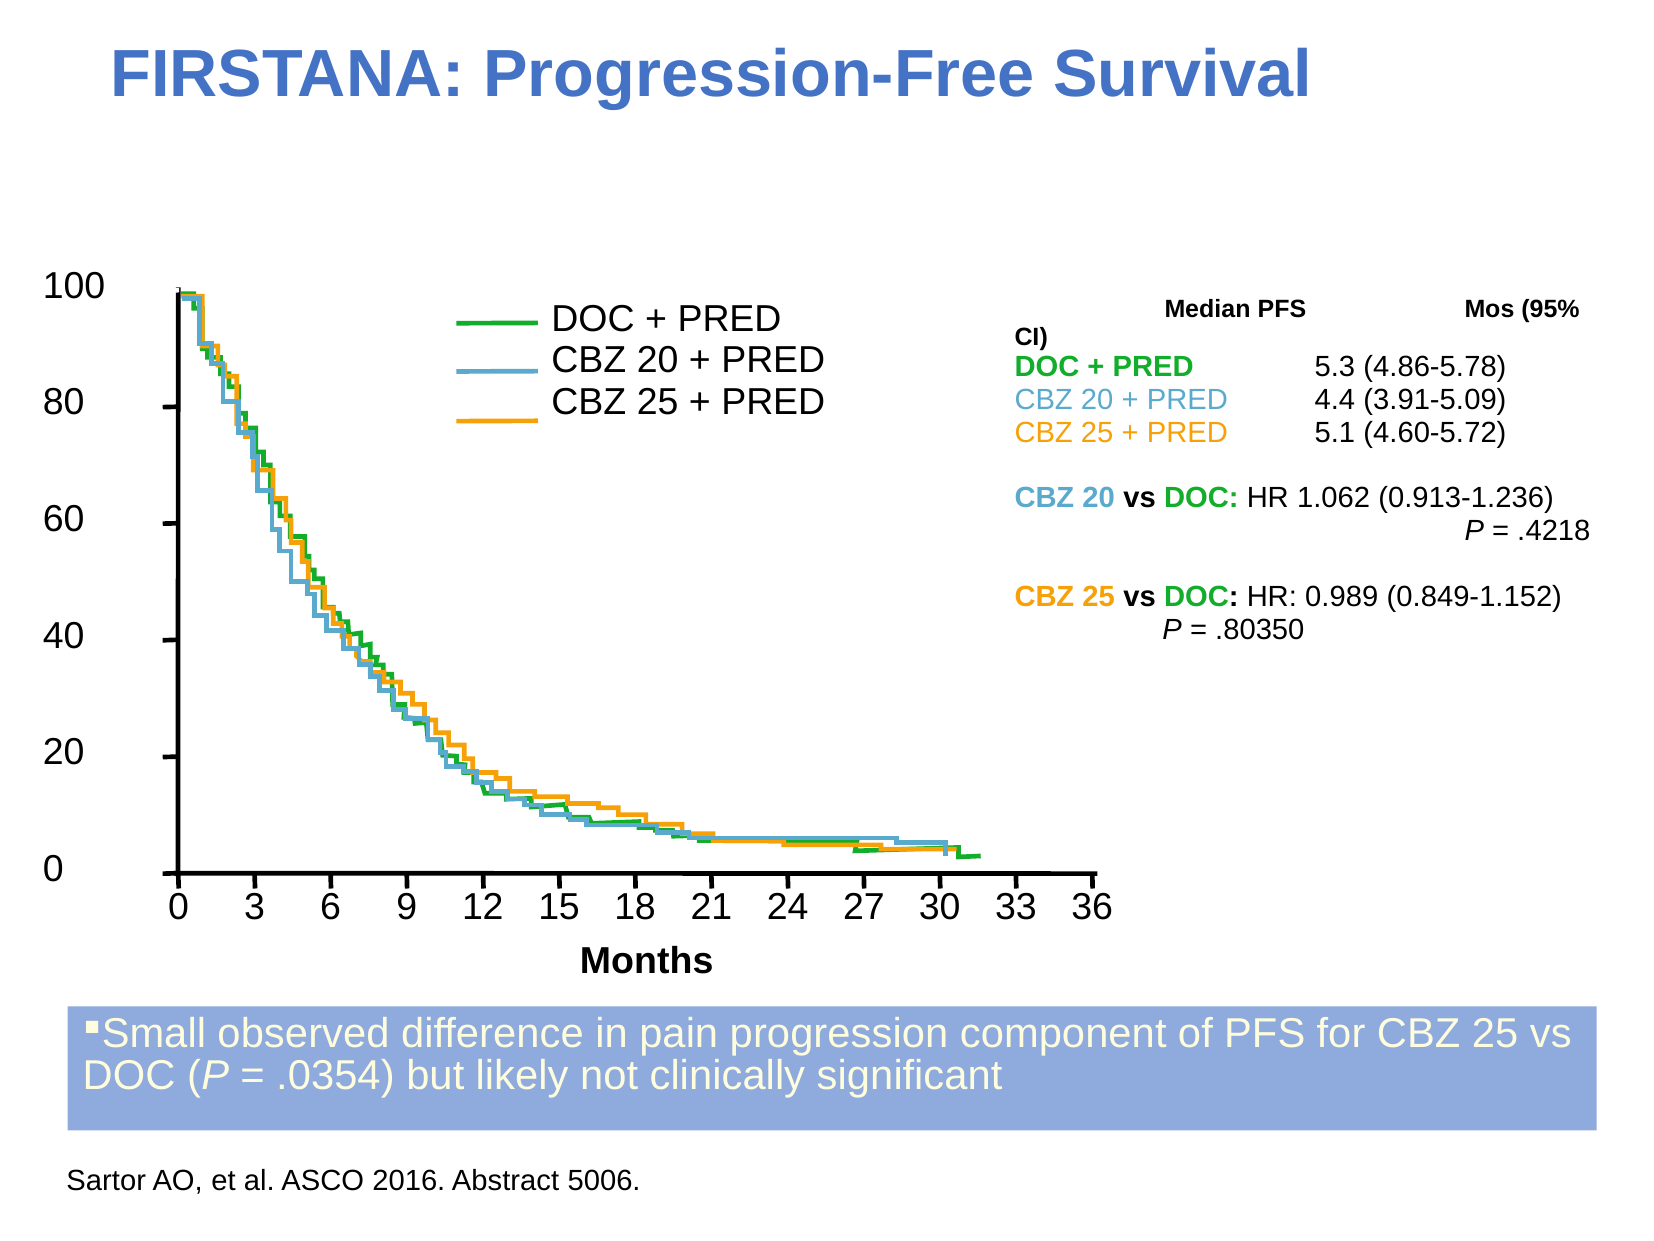

FIRSTANA: Progression-Free Survival
100
	Median PFS		Mos (95% CI)
DOC + PRED	5.3 (4.86-5.78)
CBZ 20 + PRED	4.4 (3.91-5.09)
CBZ 25 + PRED	5.1 (4.60-5.72)
CBZ 20 vs DOC: HR 1.062 (0.913-1.236)
			P = .4218
CBZ 25 vs DOC: HR: 0.989 (0.849-1.152)
		P = .80350
DOC + PRED
CBZ 20 + PRED
CBZ 25 + PRED
80
60
40
20
0
0
3
6
9
12
15
18
21
24
27
30
33
36
Months
Small observed difference in pain progression component of PFS for CBZ 25 vs DOC (P = .0354) but likely not clinically significant
PFS (%)
Sartor AO, et al. ASCO 2016. Abstract 5006.